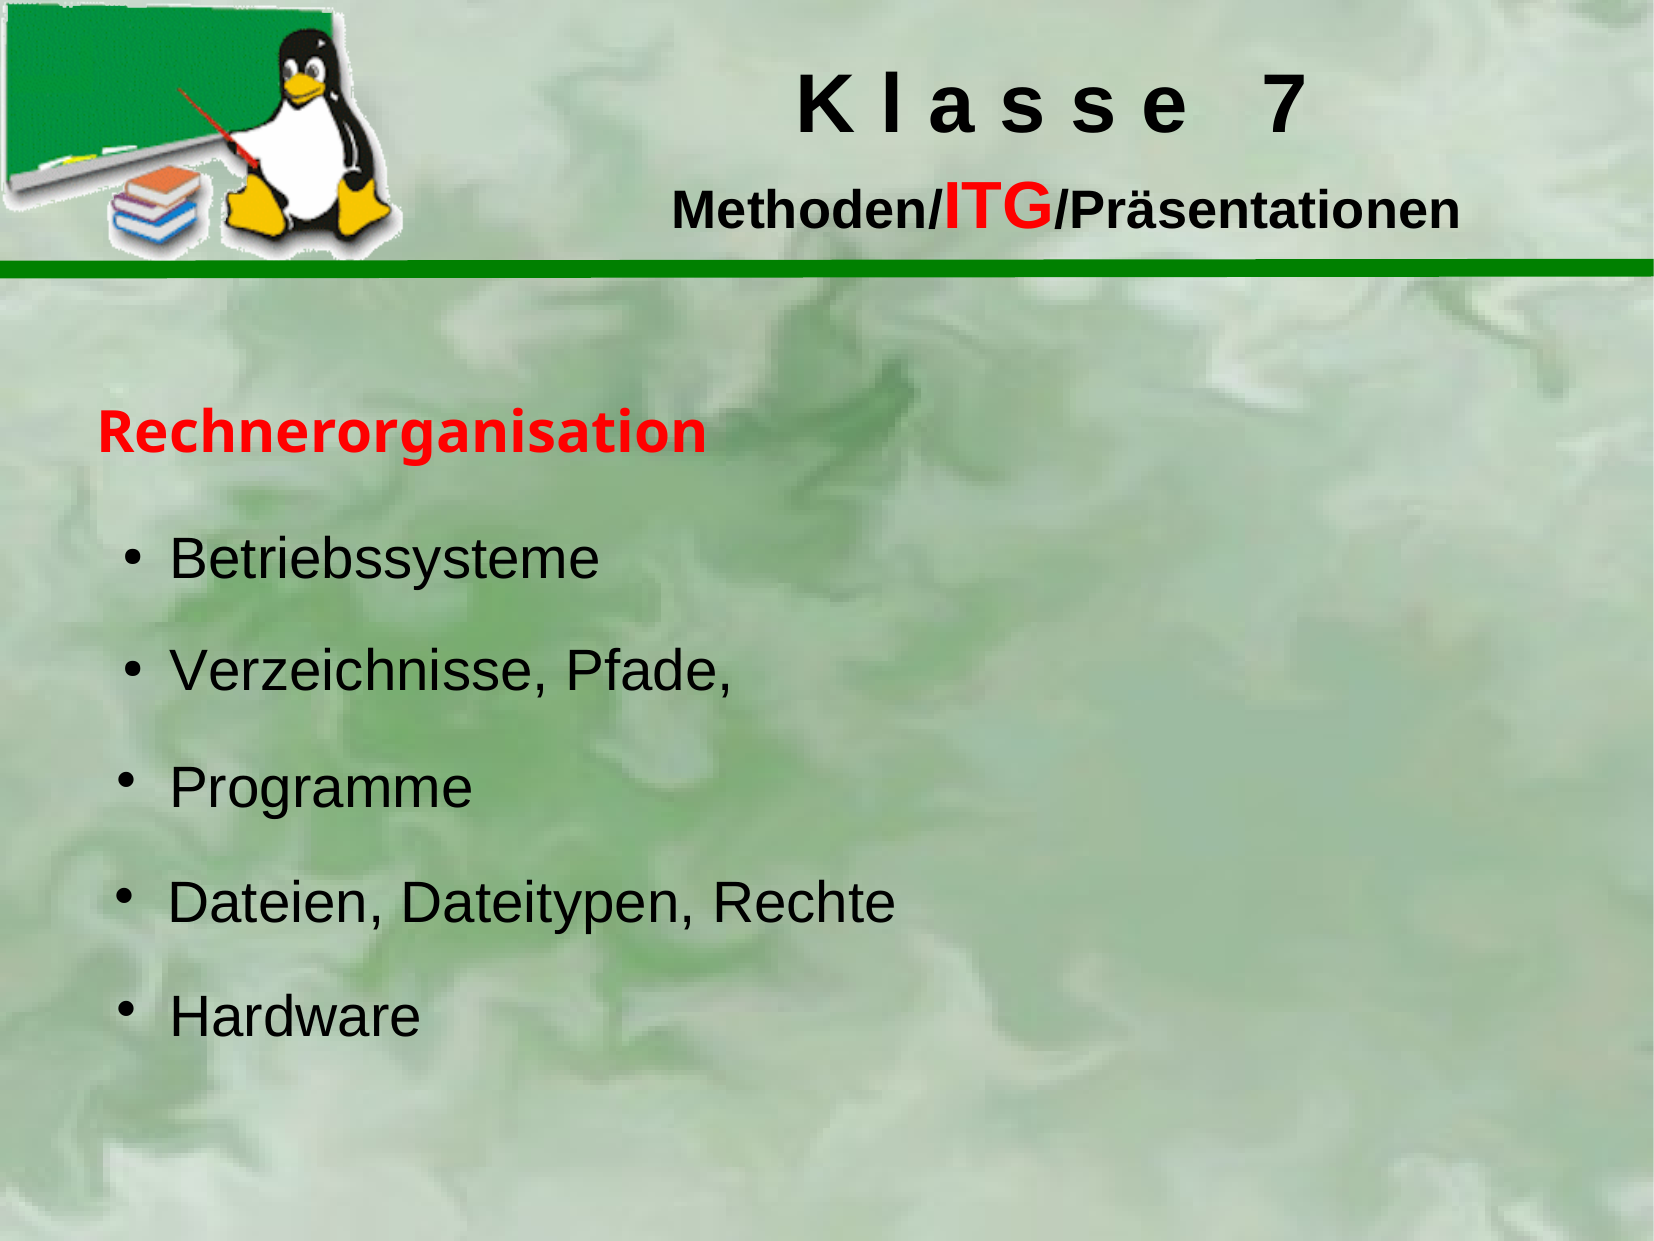

# Klasse 7
Methoden/ITG/Präsentationen
Rechnerorganisation
Betriebssysteme
Verzeichnisse, Pfade,
Programme
Dateien, Dateitypen, Rechte
Hardware